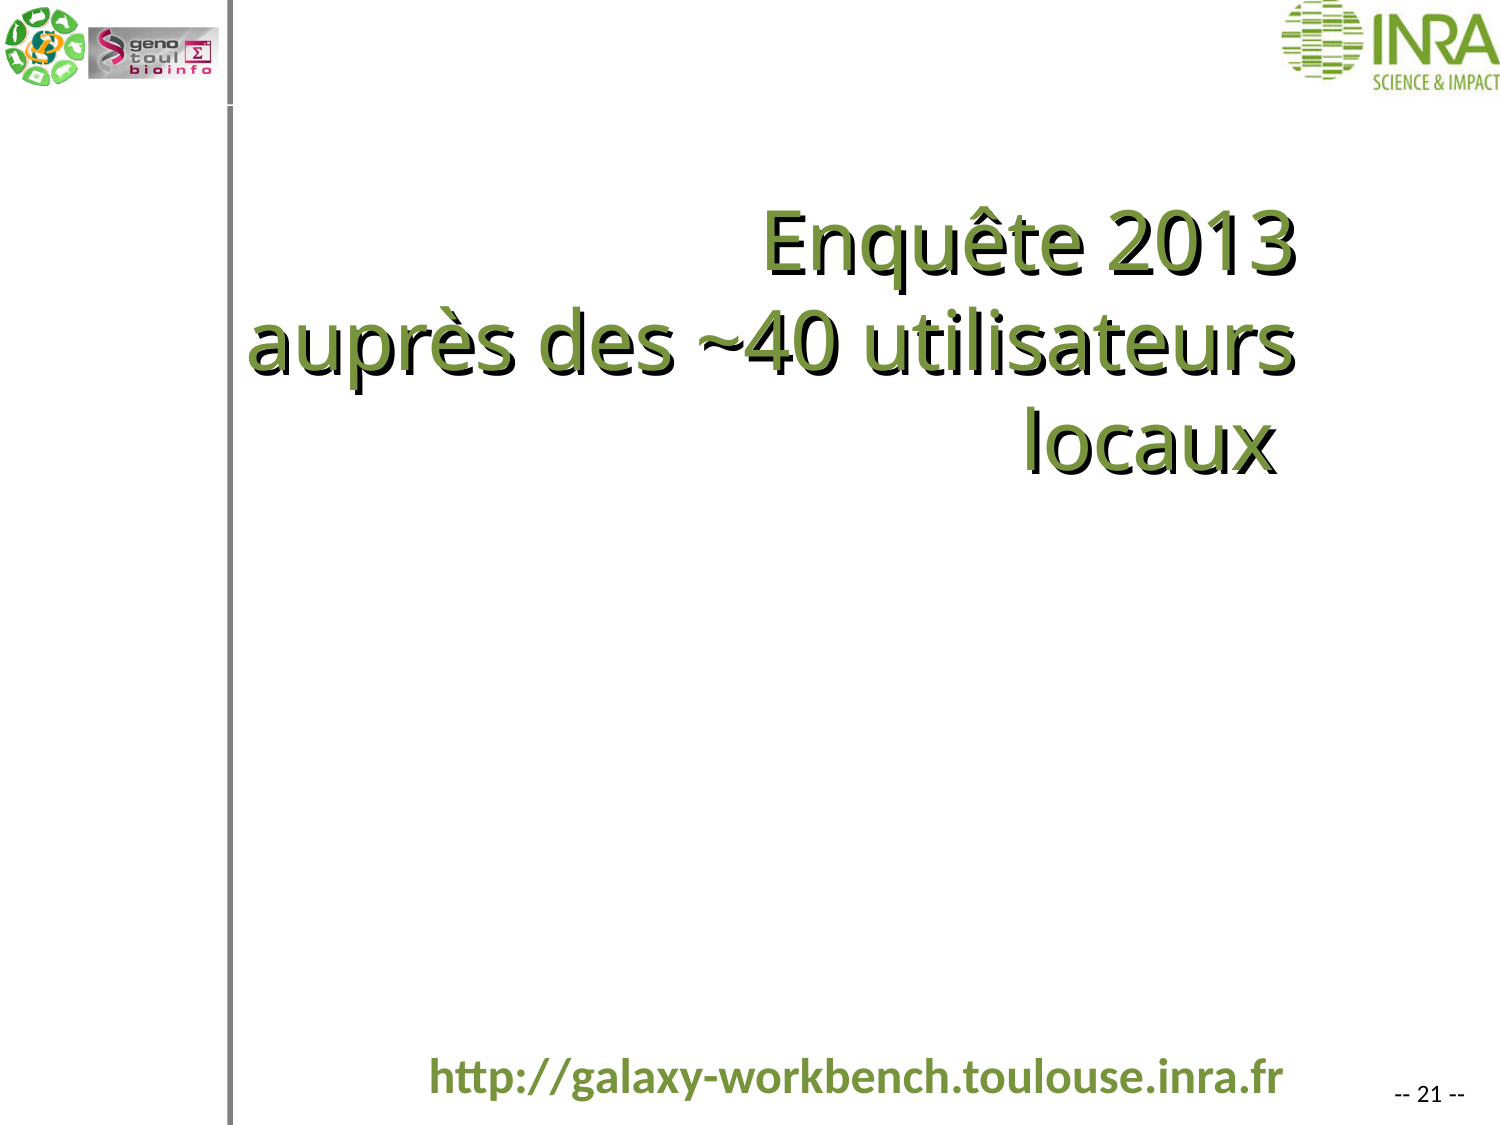

# Enquête 2013 auprès des ~40 utilisateurs locaux
http://galaxy-workbench.toulouse.inra.fr